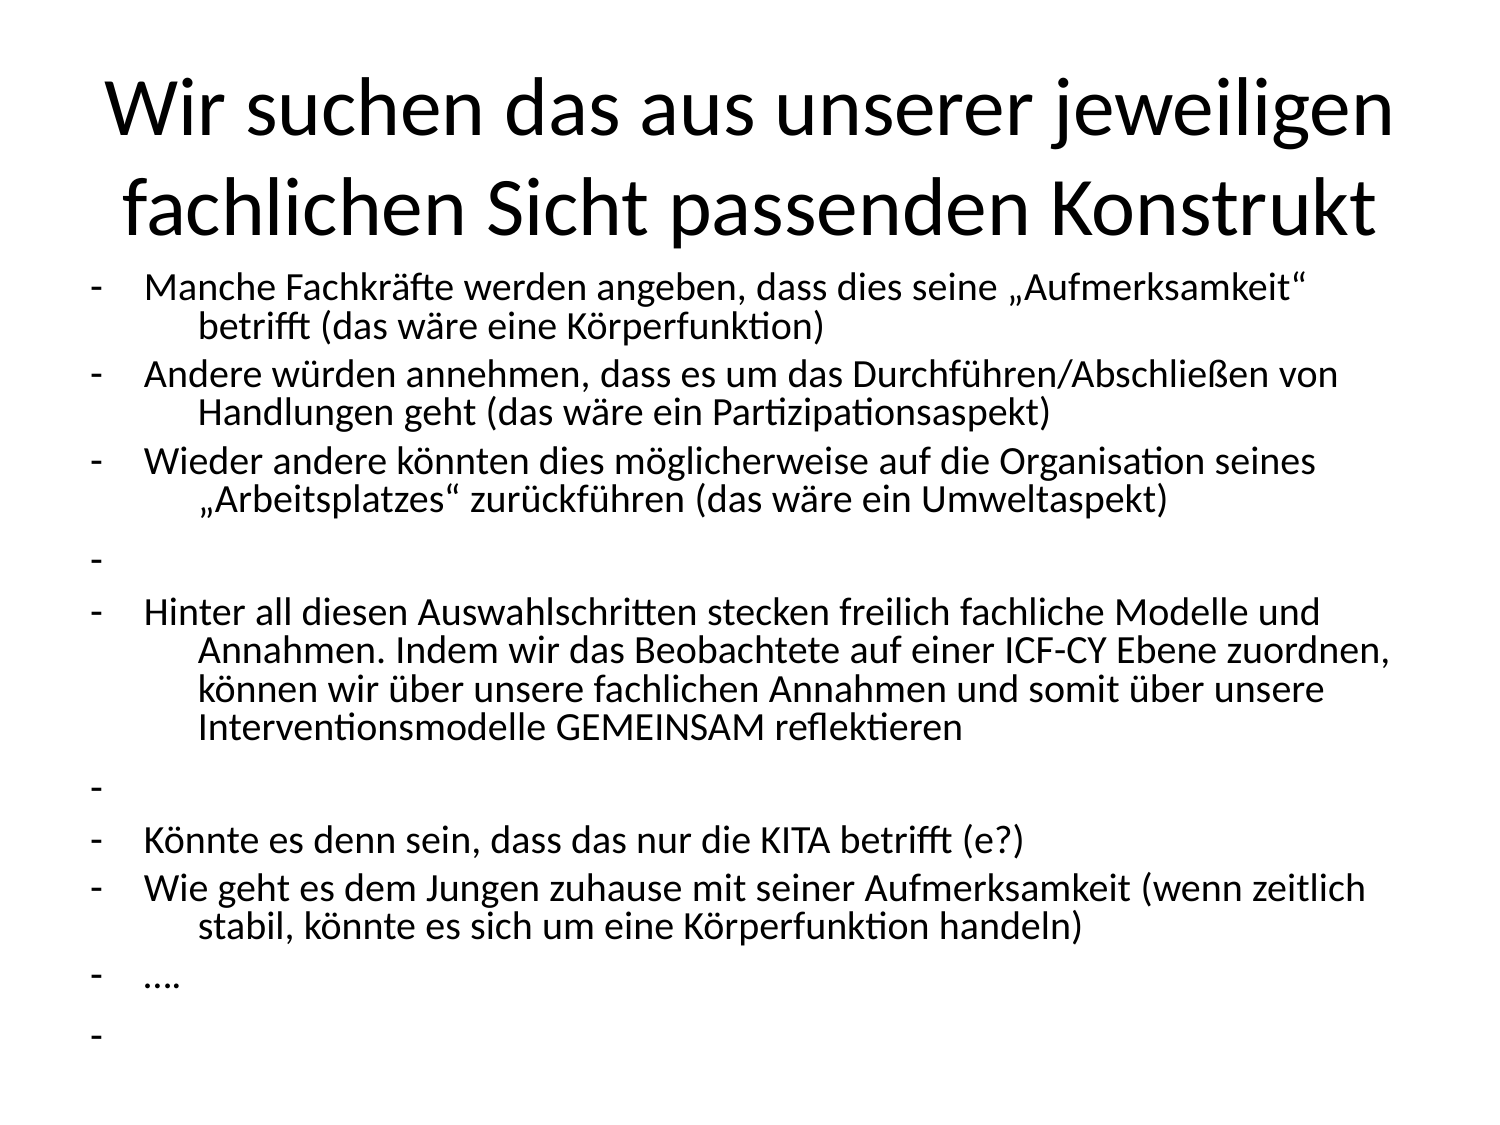

# Wir suchen das aus unserer jeweiligen fachlichen Sicht passenden Konstrukt
Manche Fachkräfte werden angeben, dass dies seine „Aufmerksamkeit“ betrifft (das wäre eine Körperfunktion)
Andere würden annehmen, dass es um das Durchführen/Abschließen von Handlungen geht (das wäre ein Partizipationsaspekt)
Wieder andere könnten dies möglicherweise auf die Organisation seines „Arbeitsplatzes“ zurückführen (das wäre ein Umweltaspekt)
Hinter all diesen Auswahlschritten stecken freilich fachliche Modelle und Annahmen. Indem wir das Beobachtete auf einer ICF-CY Ebene zuordnen, können wir über unsere fachlichen Annahmen und somit über unsere Interventionsmodelle GEMEINSAM reflektieren
Könnte es denn sein, dass das nur die KITA betrifft (e?)
Wie geht es dem Jungen zuhause mit seiner Aufmerksamkeit (wenn zeitlich stabil, könnte es sich um eine Körperfunktion handeln)
….